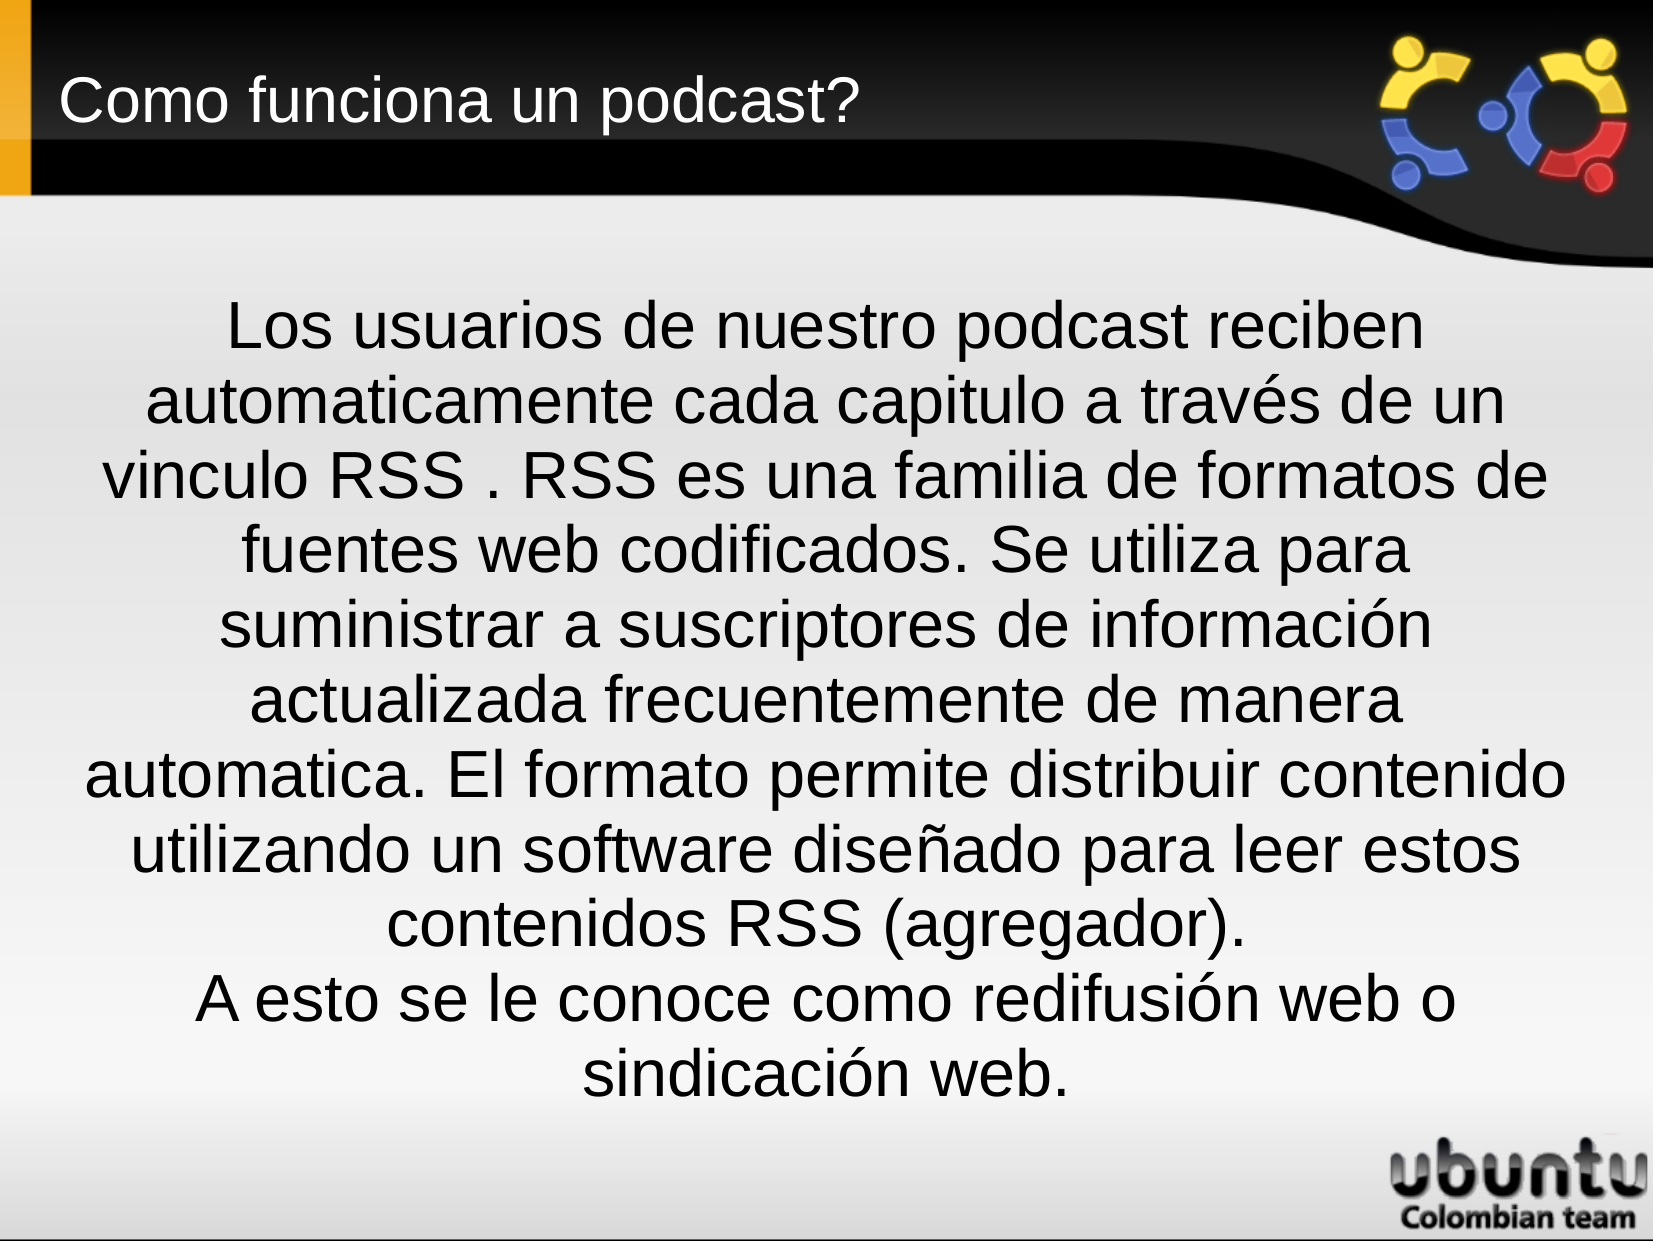

# Como funciona un podcast?
Los usuarios de nuestro podcast reciben automaticamente cada capitulo a través de un vinculo RSS . RSS es una familia de formatos de fuentes web codificados. Se utiliza para suministrar a suscriptores de información actualizada frecuentemente de manera automatica. El formato permite distribuir contenido utilizando un software diseñado para leer estos contenidos RSS (agregador).
A esto se le conoce como redifusión web o sindicación web.